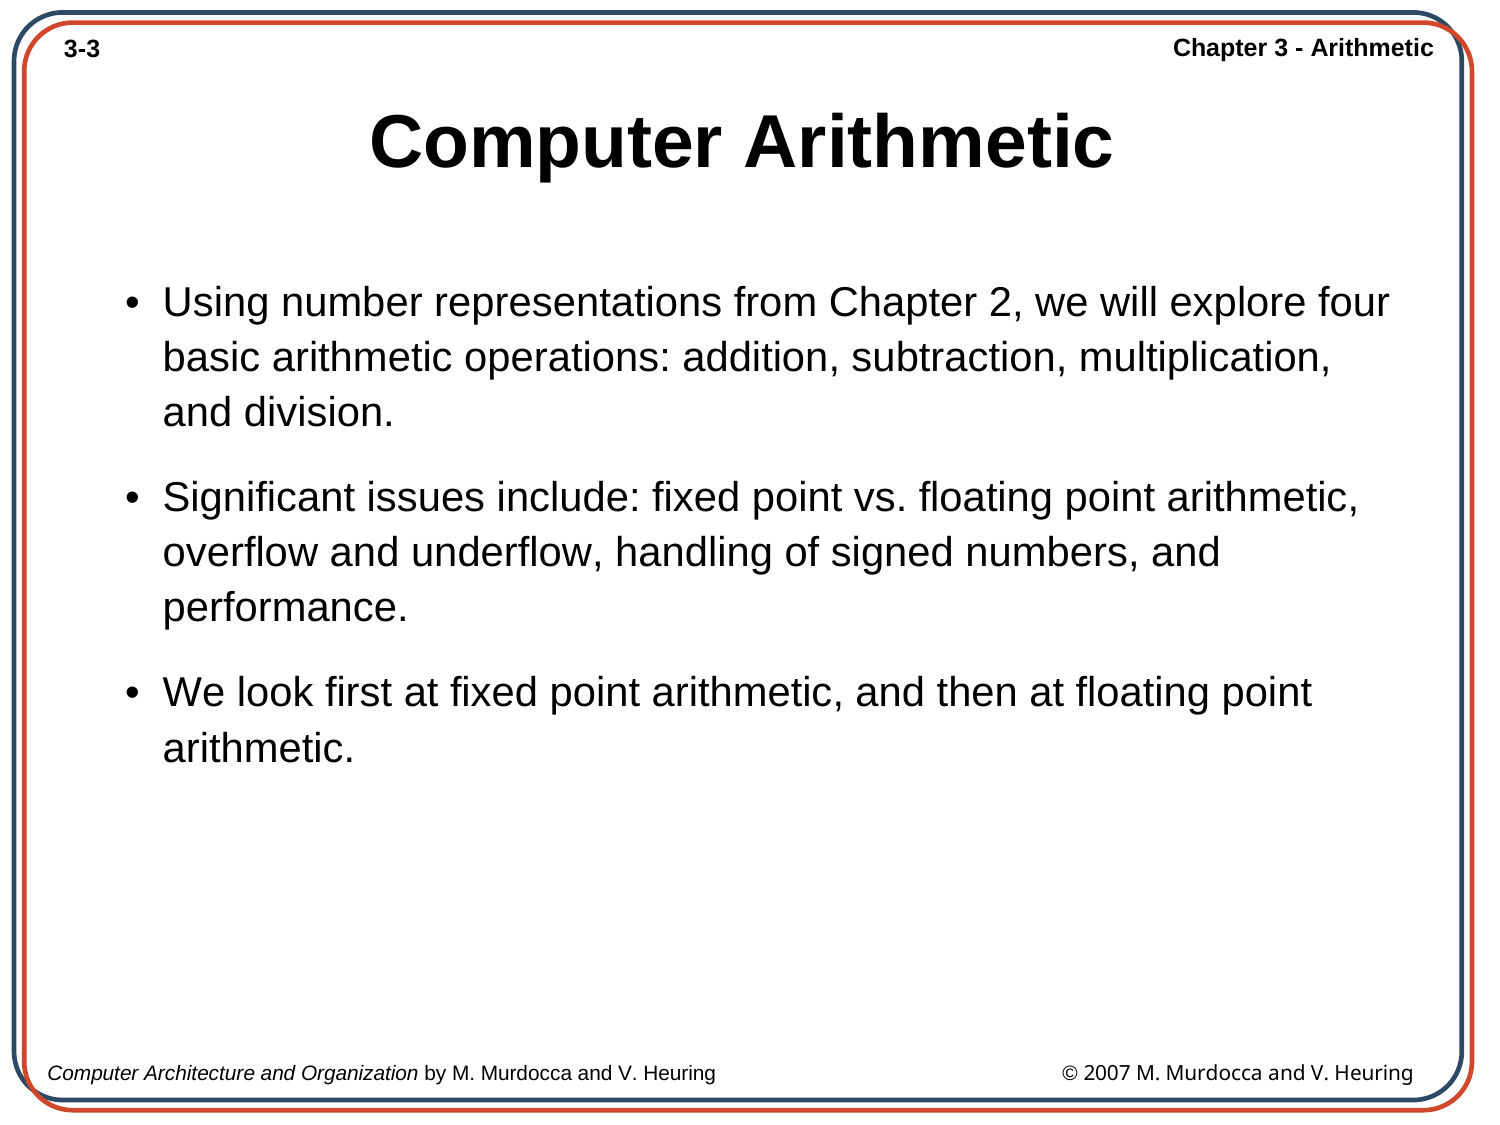

# Computer Arithmetic
•	Using number representations from Chapter 2, we will explore four basic arithmetic operations: addition, subtraction, multiplication, and division.
• Significant issues include: fixed point vs. floating point arithmetic, overflow and underflow, handling of signed numbers, and performance.
• We look first at fixed point arithmetic, and then at floating point arithmetic.